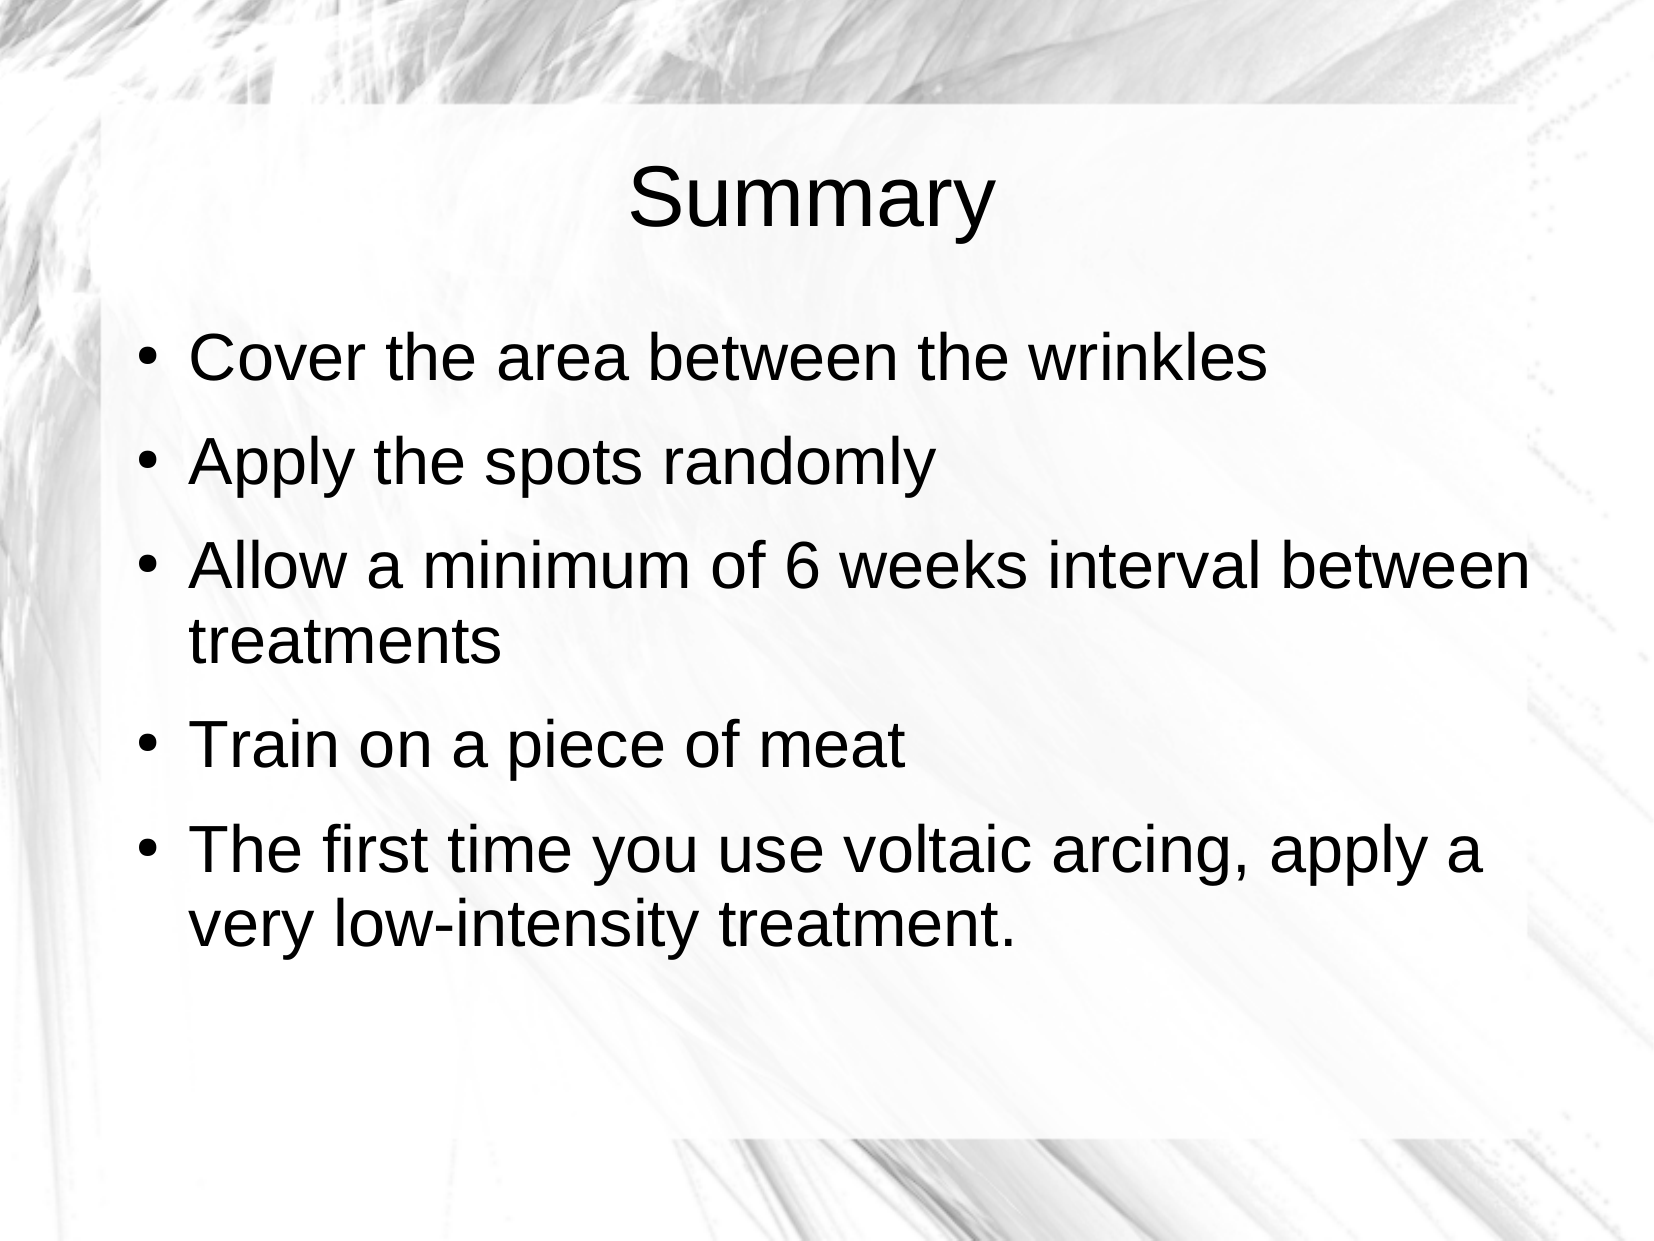

# Summary
Cover the area between the wrinkles
Apply the spots randomly
Allow a minimum of 6 weeks interval between treatments
Train on a piece of meat
The first time you use voltaic arcing, apply a very low-intensity treatment.